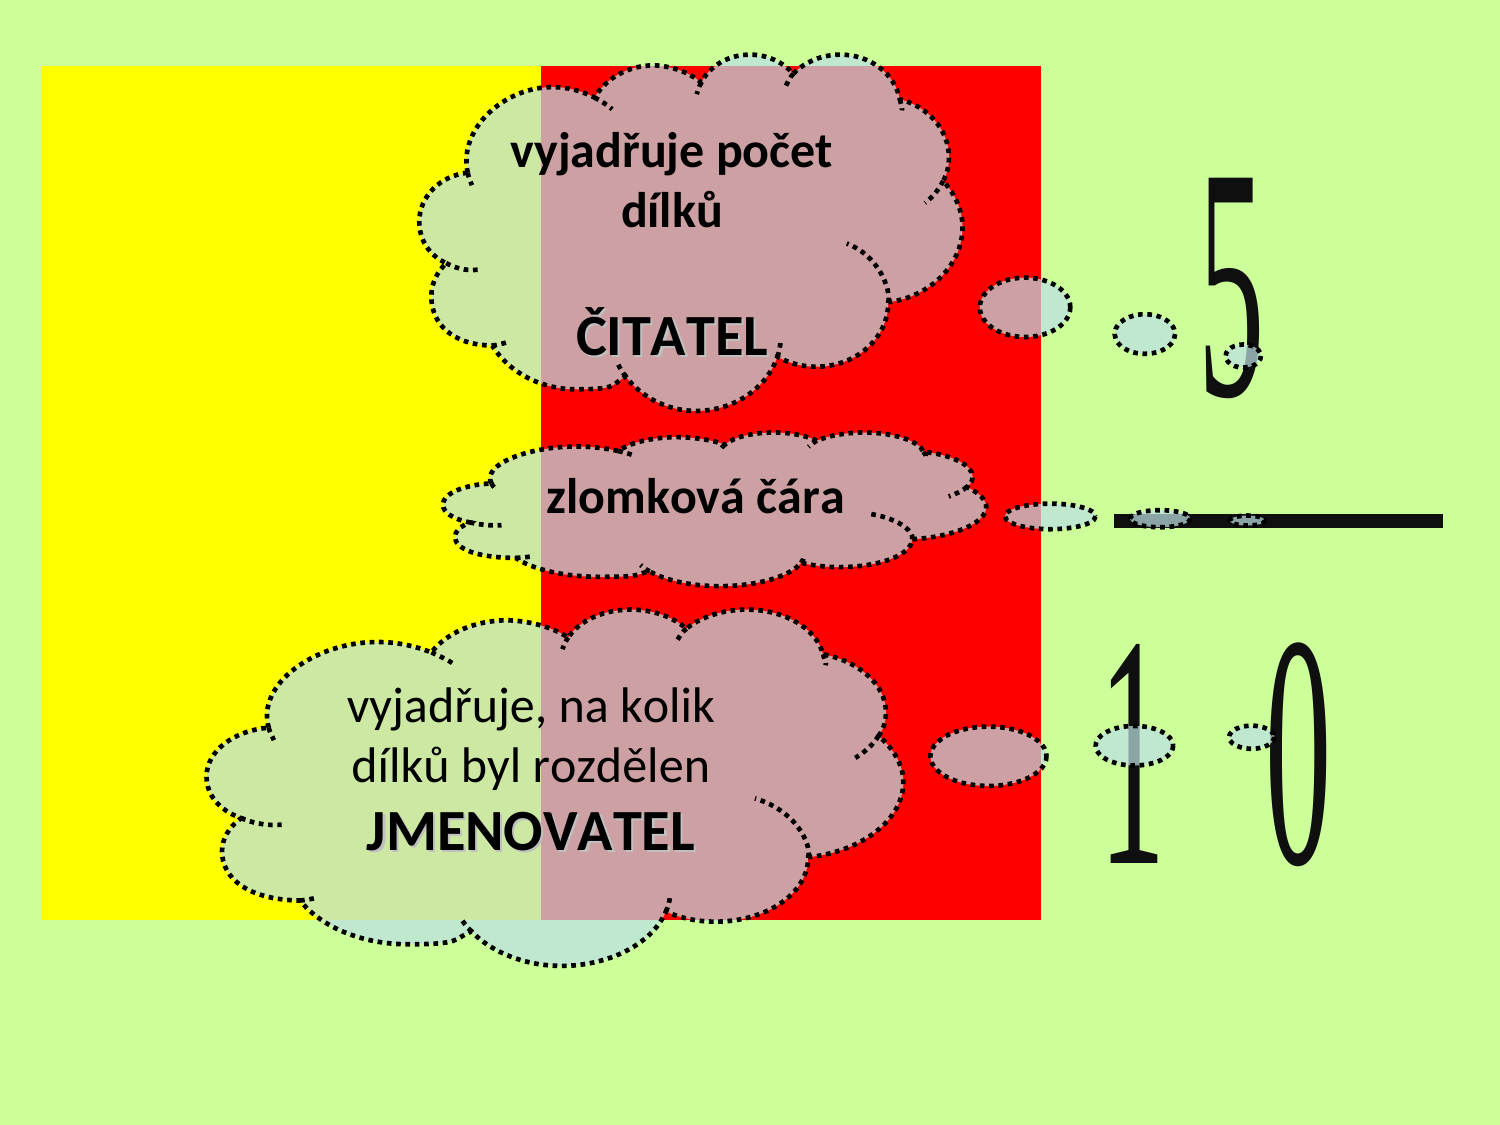

vyjadřuje počet dílků
ČITATEL
| | | | | | | | | | |
| --- | --- | --- | --- | --- | --- | --- | --- | --- | --- |
| | | | | | | | | | |
| | | | | | | | | | |
| | | | | | | | | | |
| | | | | | | | | | |
| | | | | | | | | | |
| | | | | | | | | | |
| | | | | | | | | | |
| | | | | | | | | | |
| | | | | | | | | | |
zlomková čára
vyjadřuje, na kolik dílků byl rozdělen
JMENOVATEL